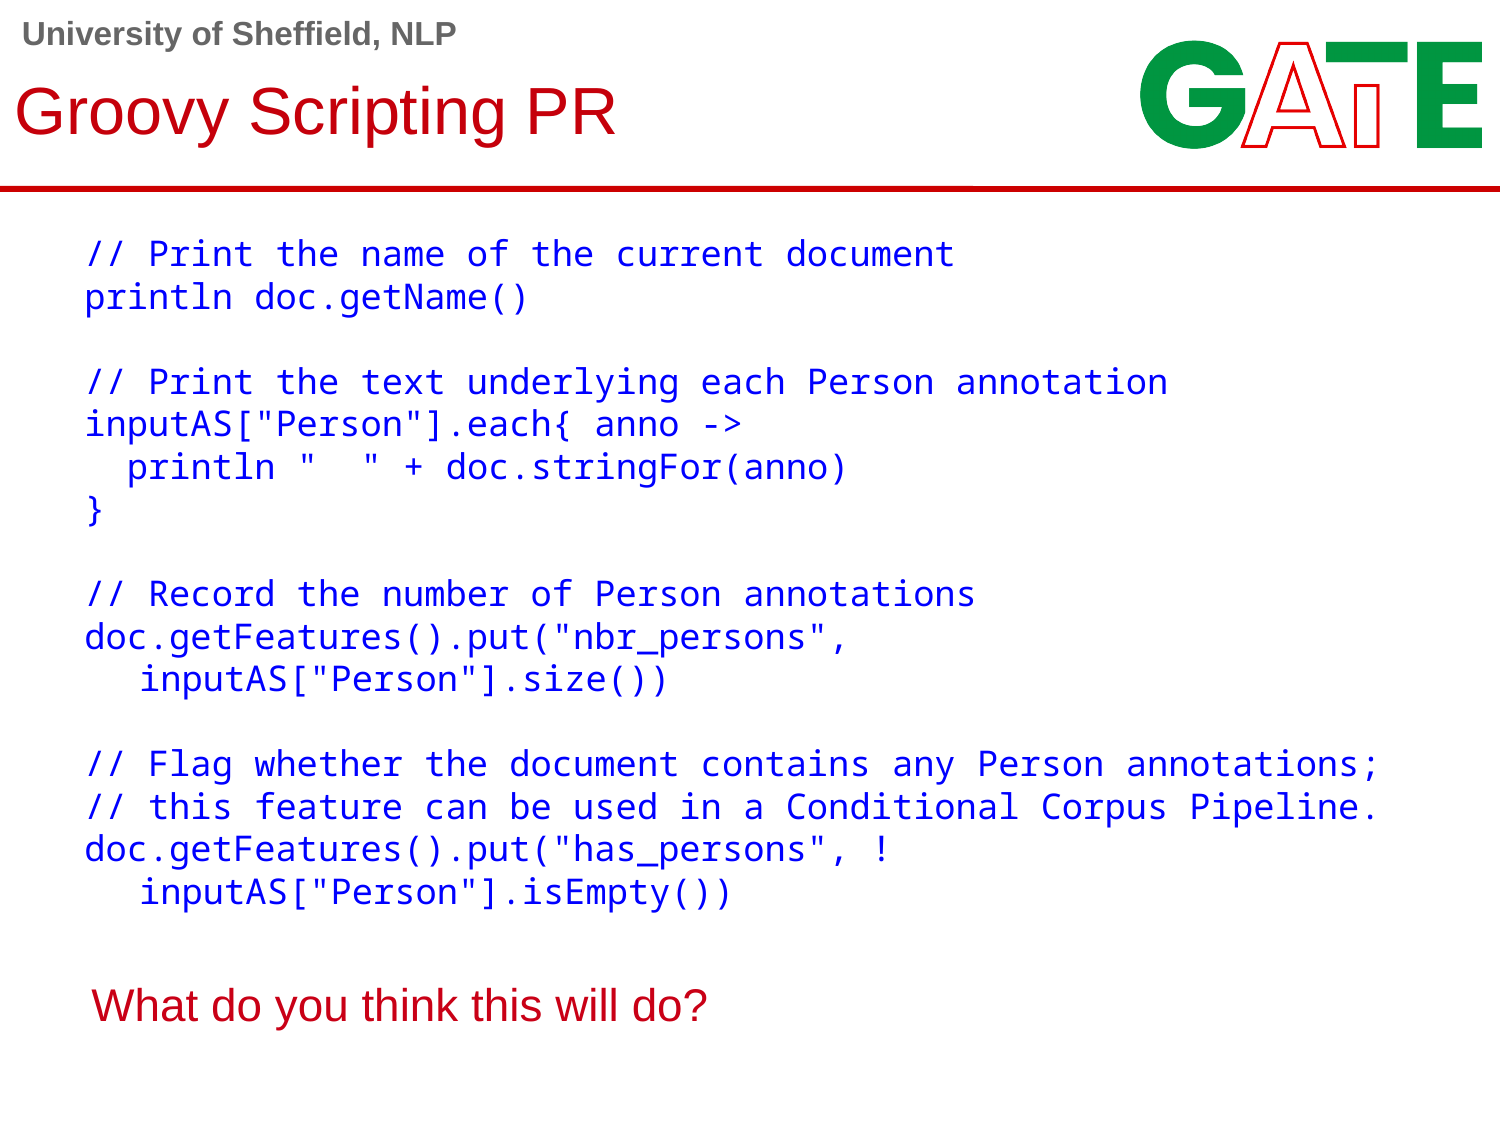

# Groovy Scripting PR
// Print the name of the current document
println doc.getName()
// Print the text underlying each Person annotation
inputAS["Person"].each{ anno ->
 println " " + doc.stringFor(anno)
}
// Record the number of Person annotations
doc.getFeatures().put("nbr_persons", inputAS["Person"].size())
// Flag whether the document contains any Person annotations;
// this feature can be used in a Conditional Corpus Pipeline.
doc.getFeatures().put("has_persons", ! inputAS["Person"].isEmpty())
What do you think this will do?